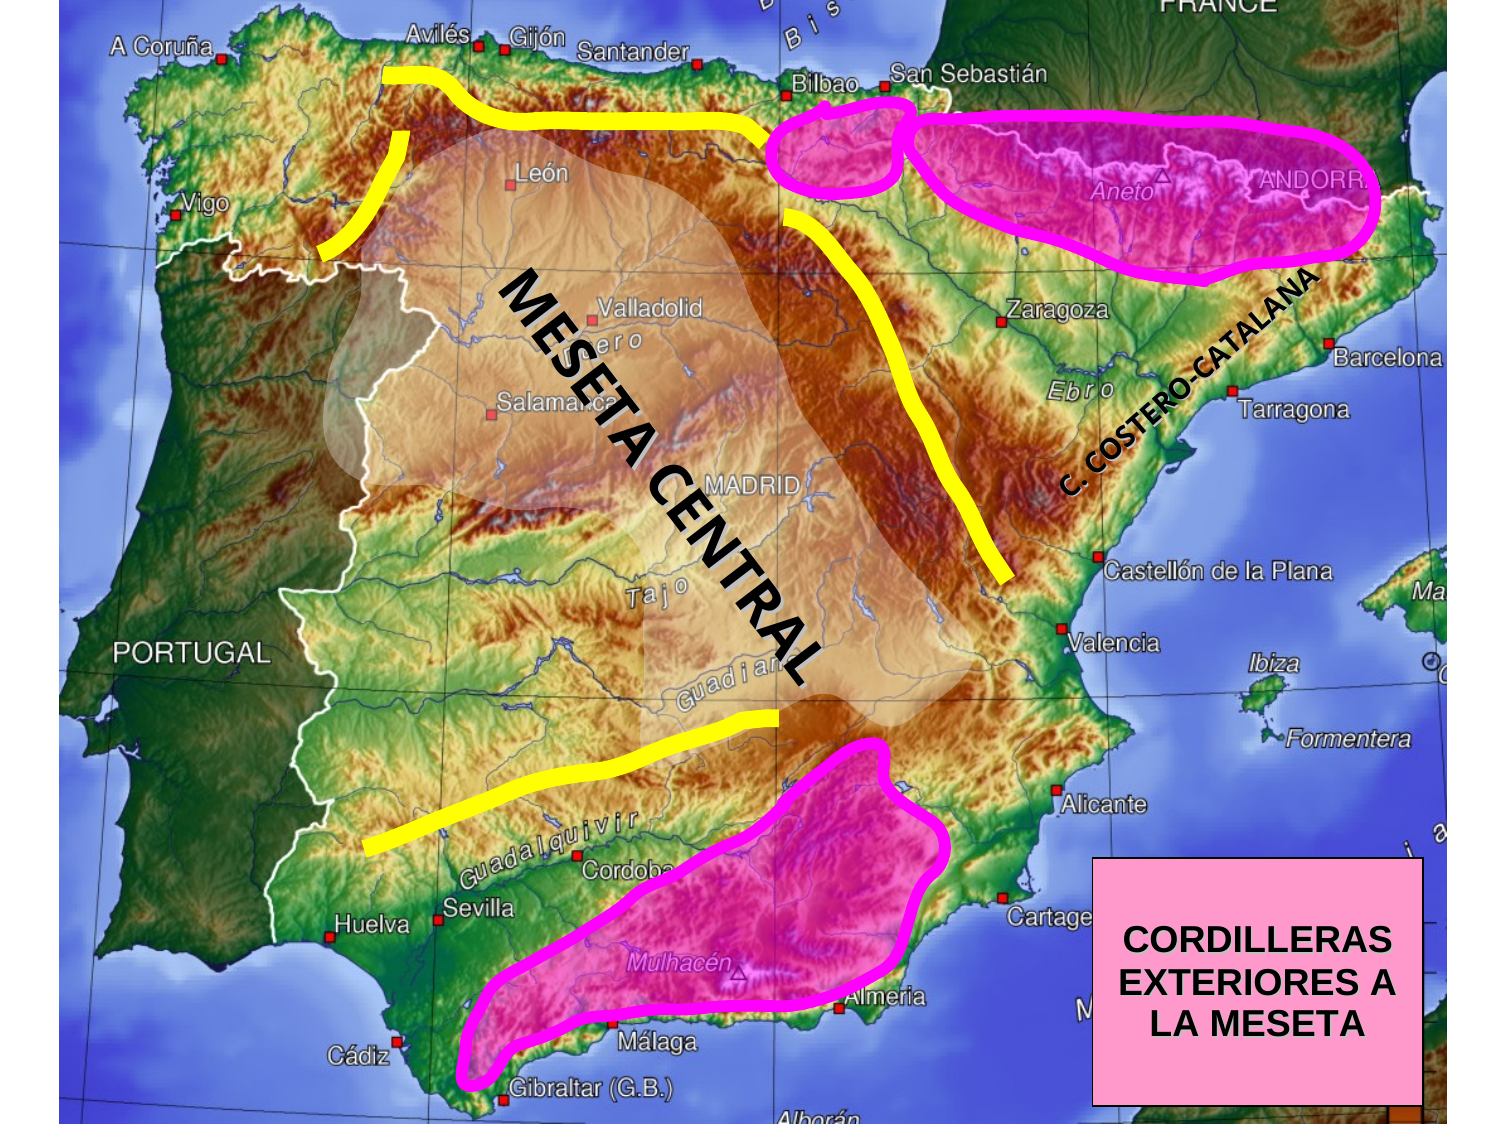

C. COSTERO-CATALANA
MESETA CENTRAL
CORDILLERAS EXTERIORES A LA MESETA